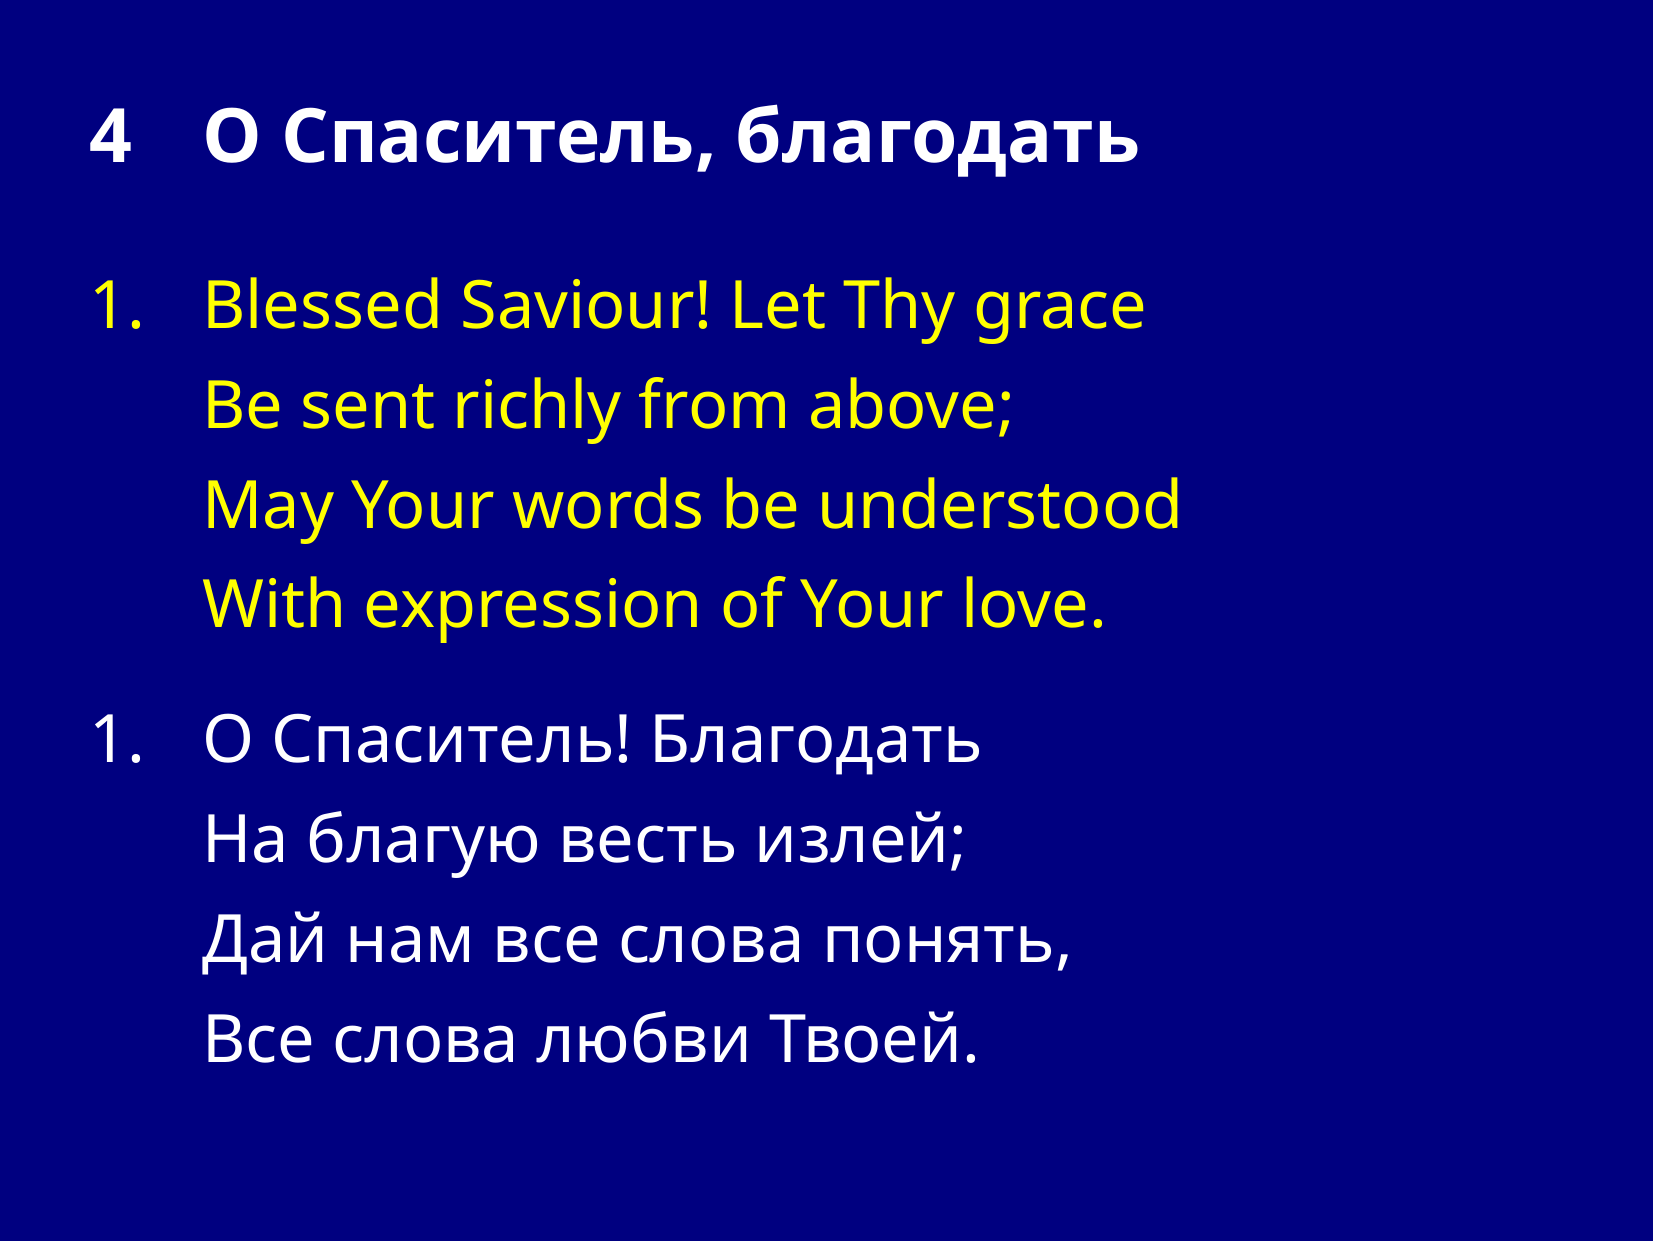

4	О Спаситель, благодать
1.	Blessed Saviour! Let Thy grace
	Be sent richly from above;
	May Your words be understood
	With expression of Your love.
1.	О Спаситель! Благодать
	На благую весть излей;
	Дай нам все слова понять,
	Все слова любви Твоей.